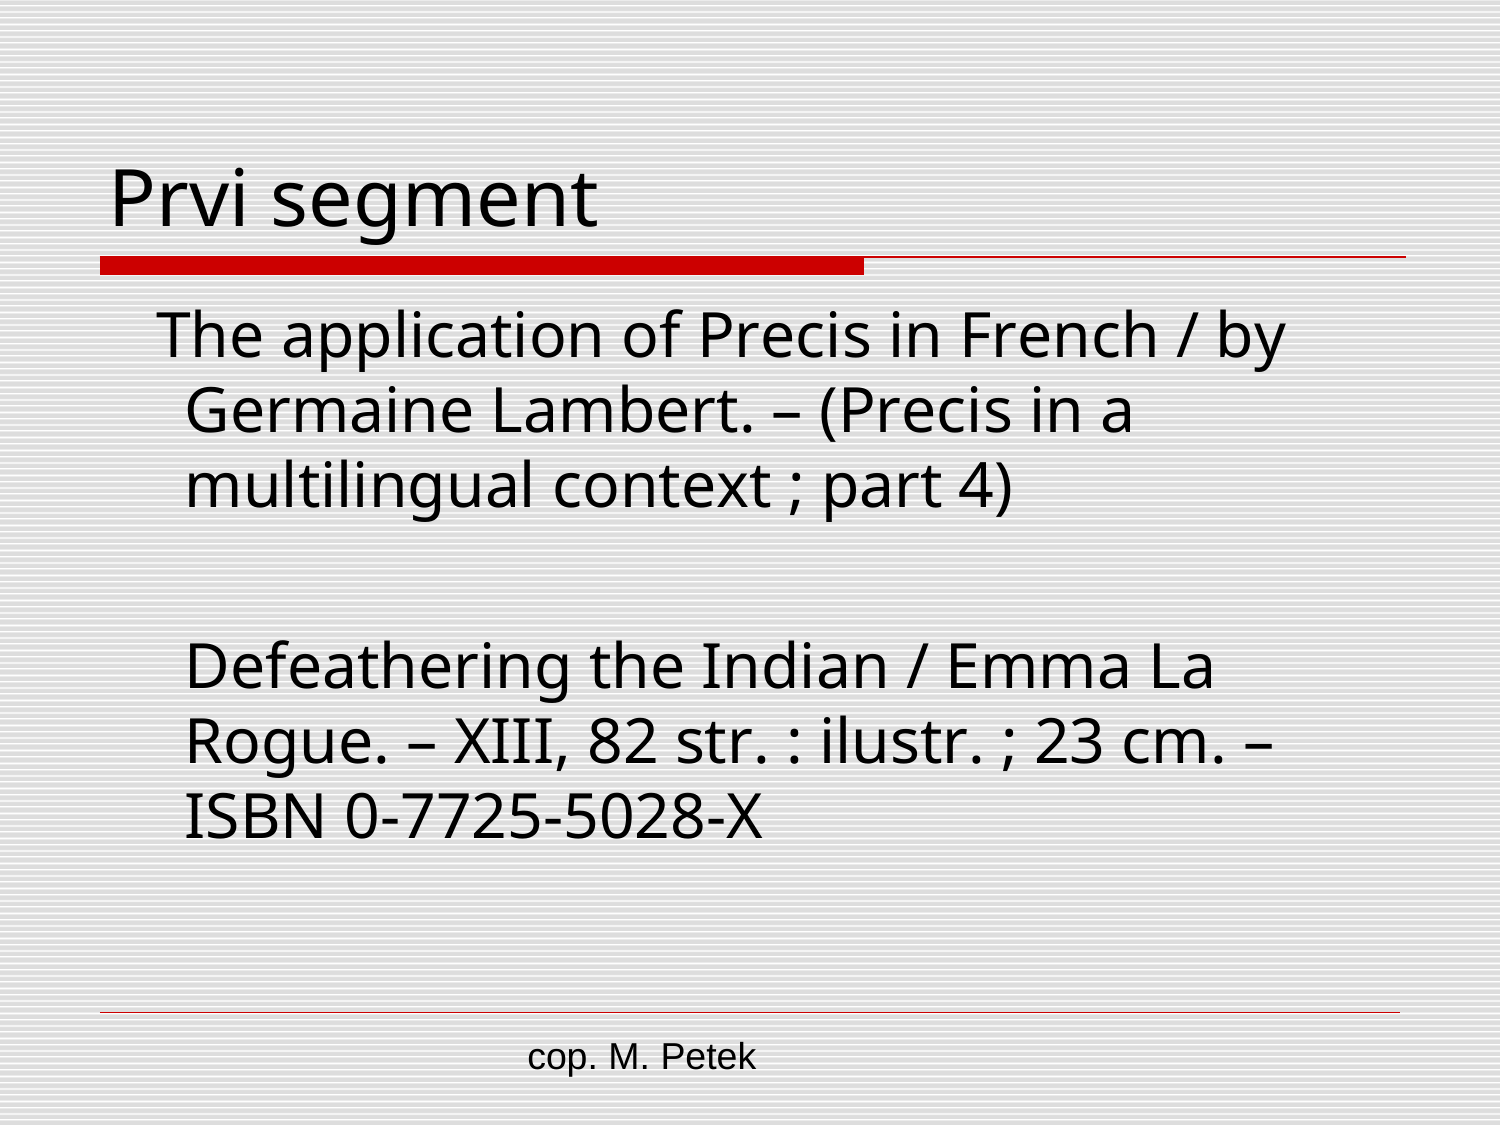

# Prvi segment
 The application of Precis in French / by Germaine Lambert. – (Precis in a multilingual context ; part 4)
	Defeathering the Indian / Emma La Rogue. – XIII, 82 str. : ilustr. ; 23 cm. – ISBN 0-7725-5028-X
cop. M. Petek